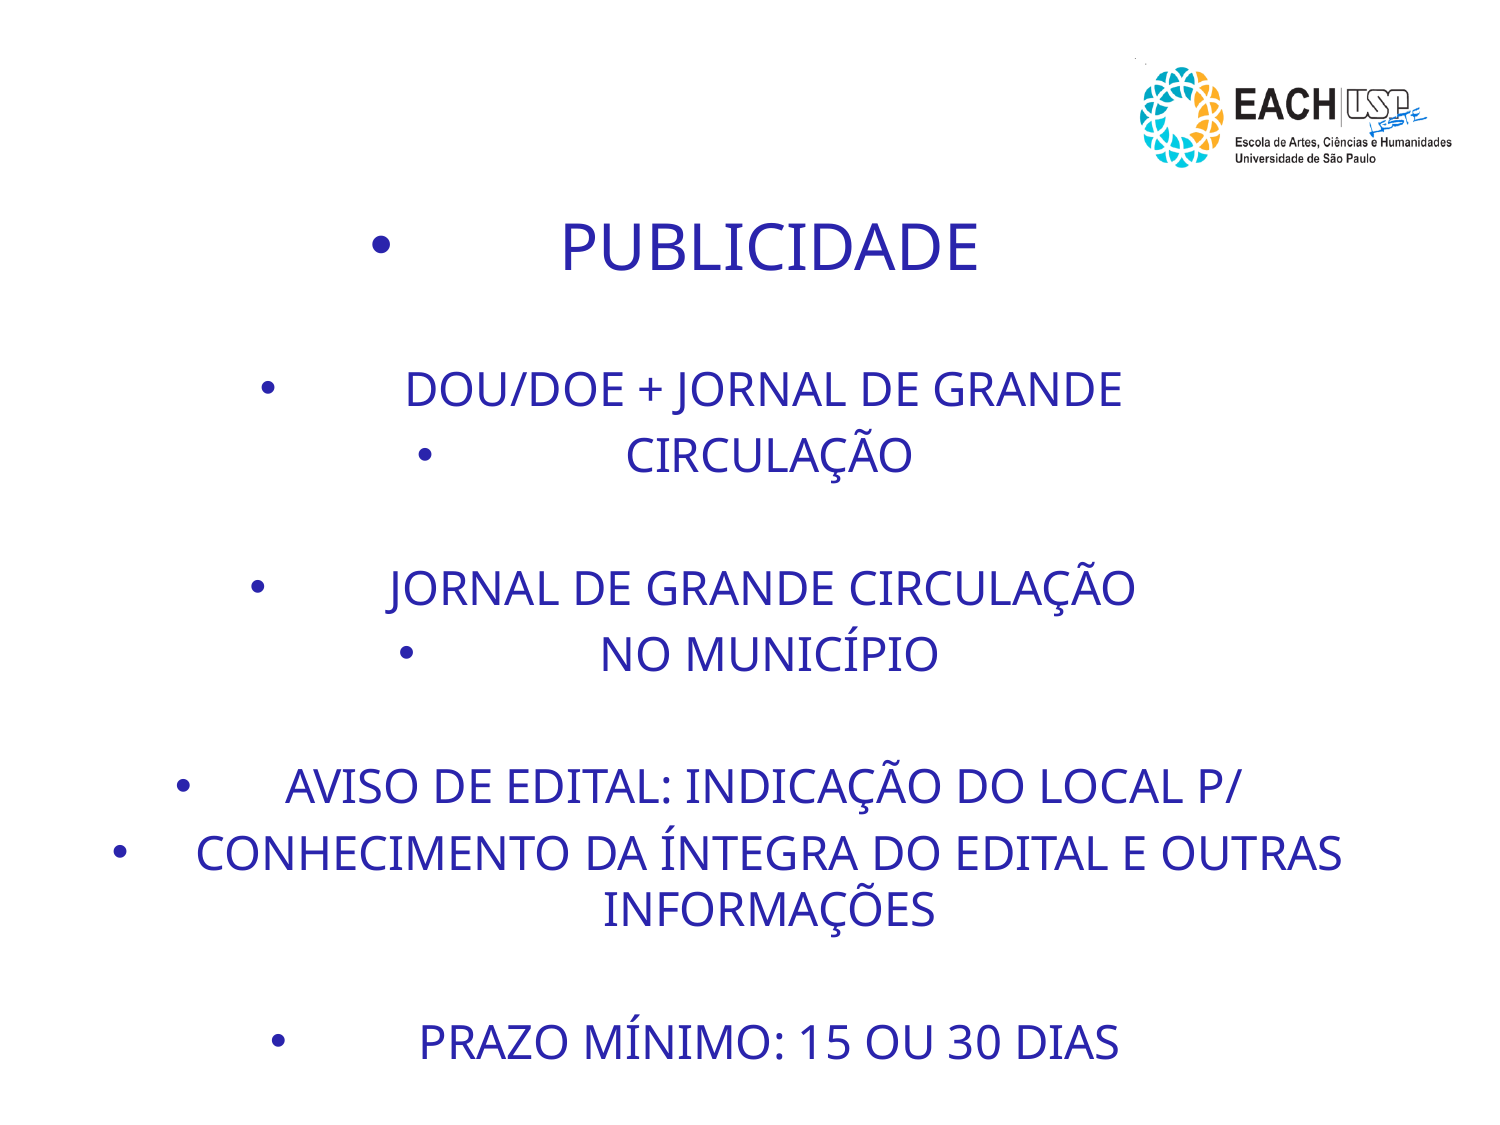

# PUBLICIDADE
DOU/DOE + JORNAL DE GRANDE
CIRCULAÇÃO
JORNAL DE GRANDE CIRCULAÇÃO
NO MUNICÍPIO
AVISO DE EDITAL: INDICAÇÃO DO LOCAL P/
CONHECIMENTO DA ÍNTEGRA DO EDITAL E OUTRAS INFORMAÇÕES
PRAZO MÍNIMO: 15 OU 30 DIAS